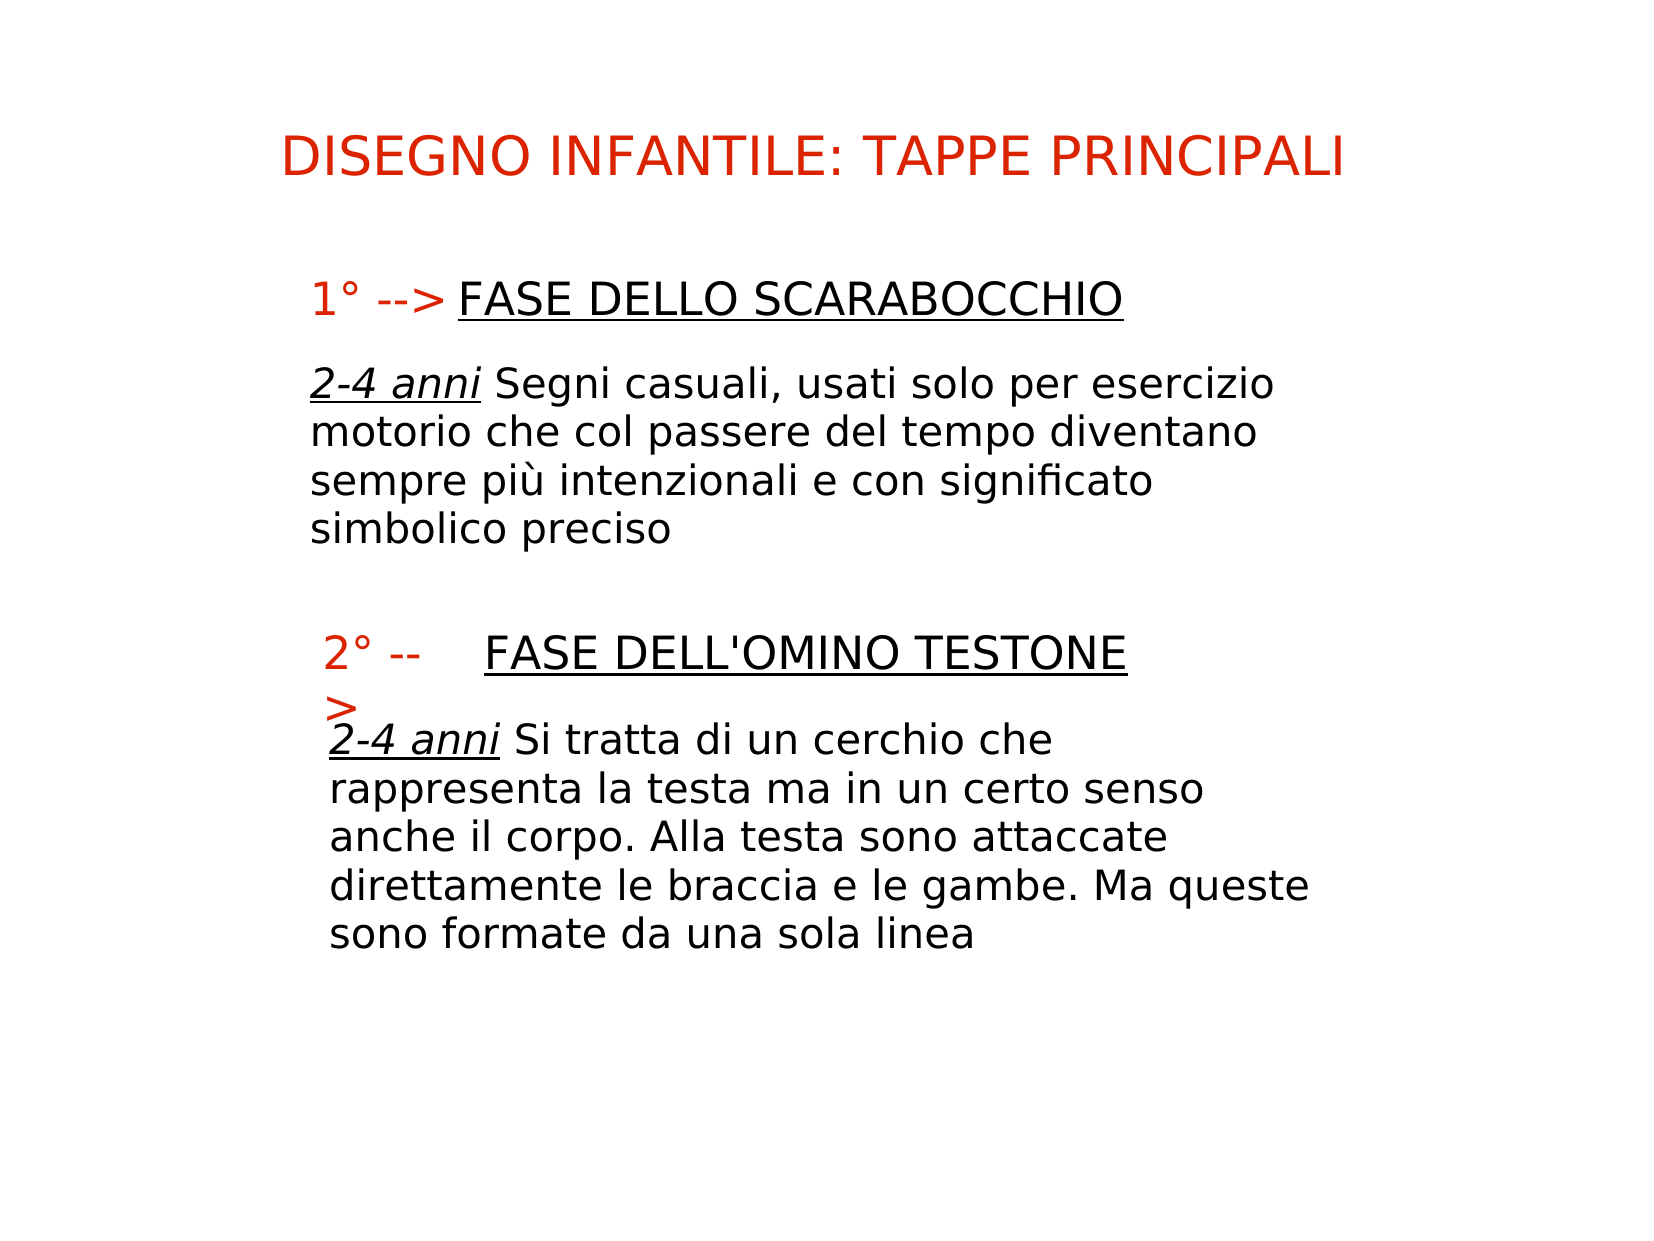

DISEGNO INFANTILE: TAPPE PRINCIPALI
1° -->
FASE DELLO SCARABOCCHIO
2-4 anni Segni casuali, usati solo per esercizio motorio che col passere del tempo diventano sempre più intenzionali e con significato simbolico preciso
2° -->
FASE DELL'OMINO TESTONE
2-4 anni Si tratta di un cerchio che rappresenta la testa ma in un certo senso anche il corpo. Alla testa sono attaccate direttamente le braccia e le gambe. Ma queste sono formate da una sola linea